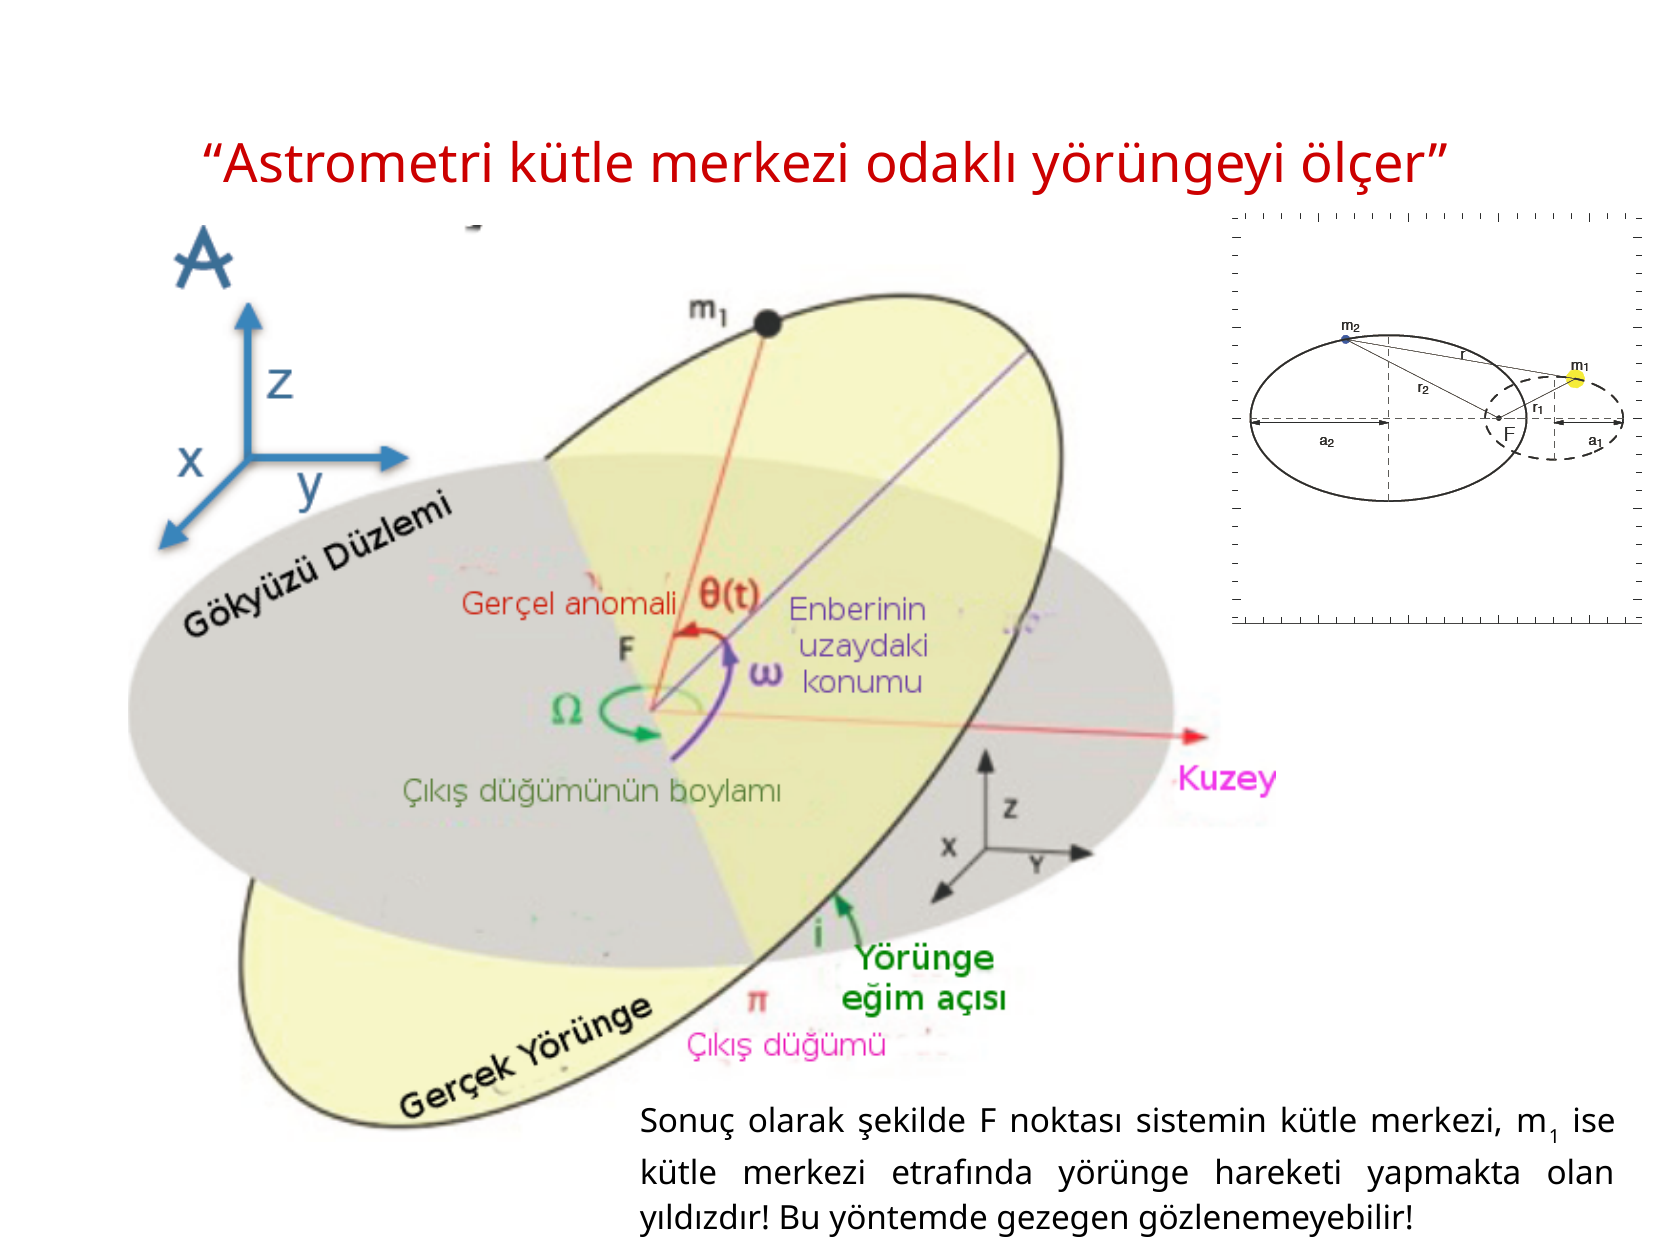

# “Astrometri kütle merkezi odaklı yörüngeyi ölçer”
Sonuç olarak şekilde F noktası sistemin kütle merkezi, m1 ise kütle merkezi etrafında yörünge hareketi yapmakta olan yıldızdır! Bu yöntemde gezegen gözlenemeyebilir!